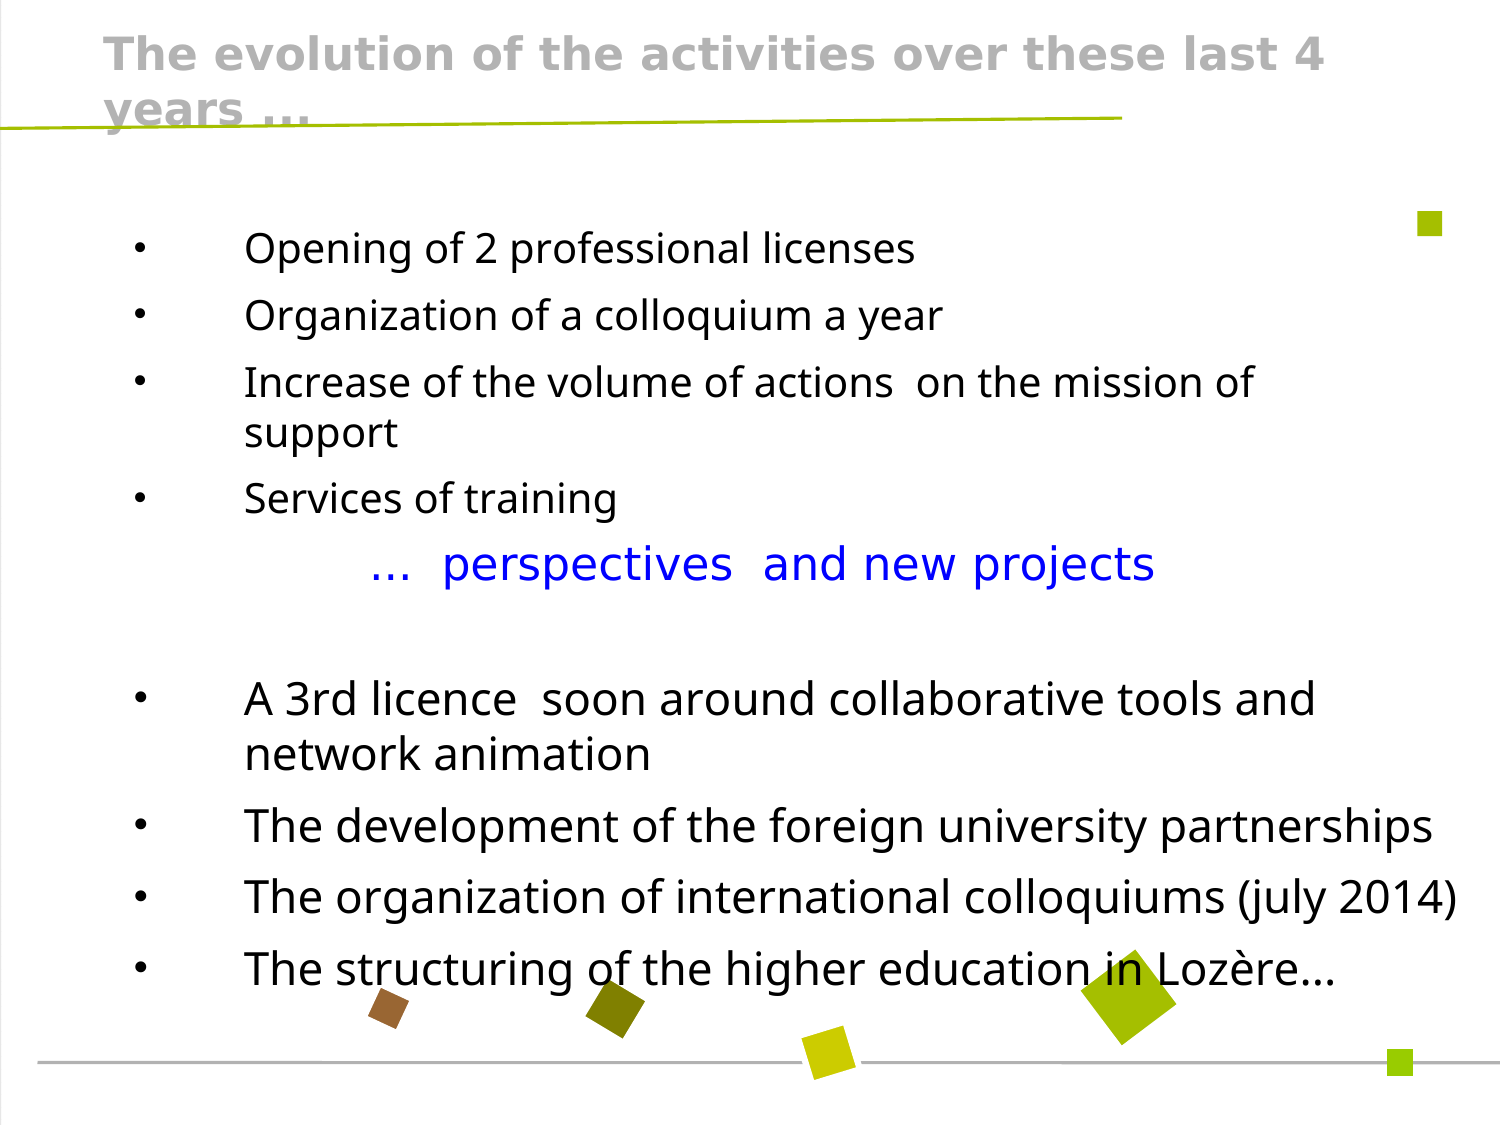

The evolution of the activities over these last 4 years ...
Opening of 2 professional licenses
Organization of a colloquium a year
Increase of the volume of actions on the mission of support
Services of training
... perspectives and new projects
A 3rd licence soon around collaborative tools and network animation
The development of the foreign university partnerships
The organization of international colloquiums (july 2014)
The structuring of the higher education in Lozère...
#